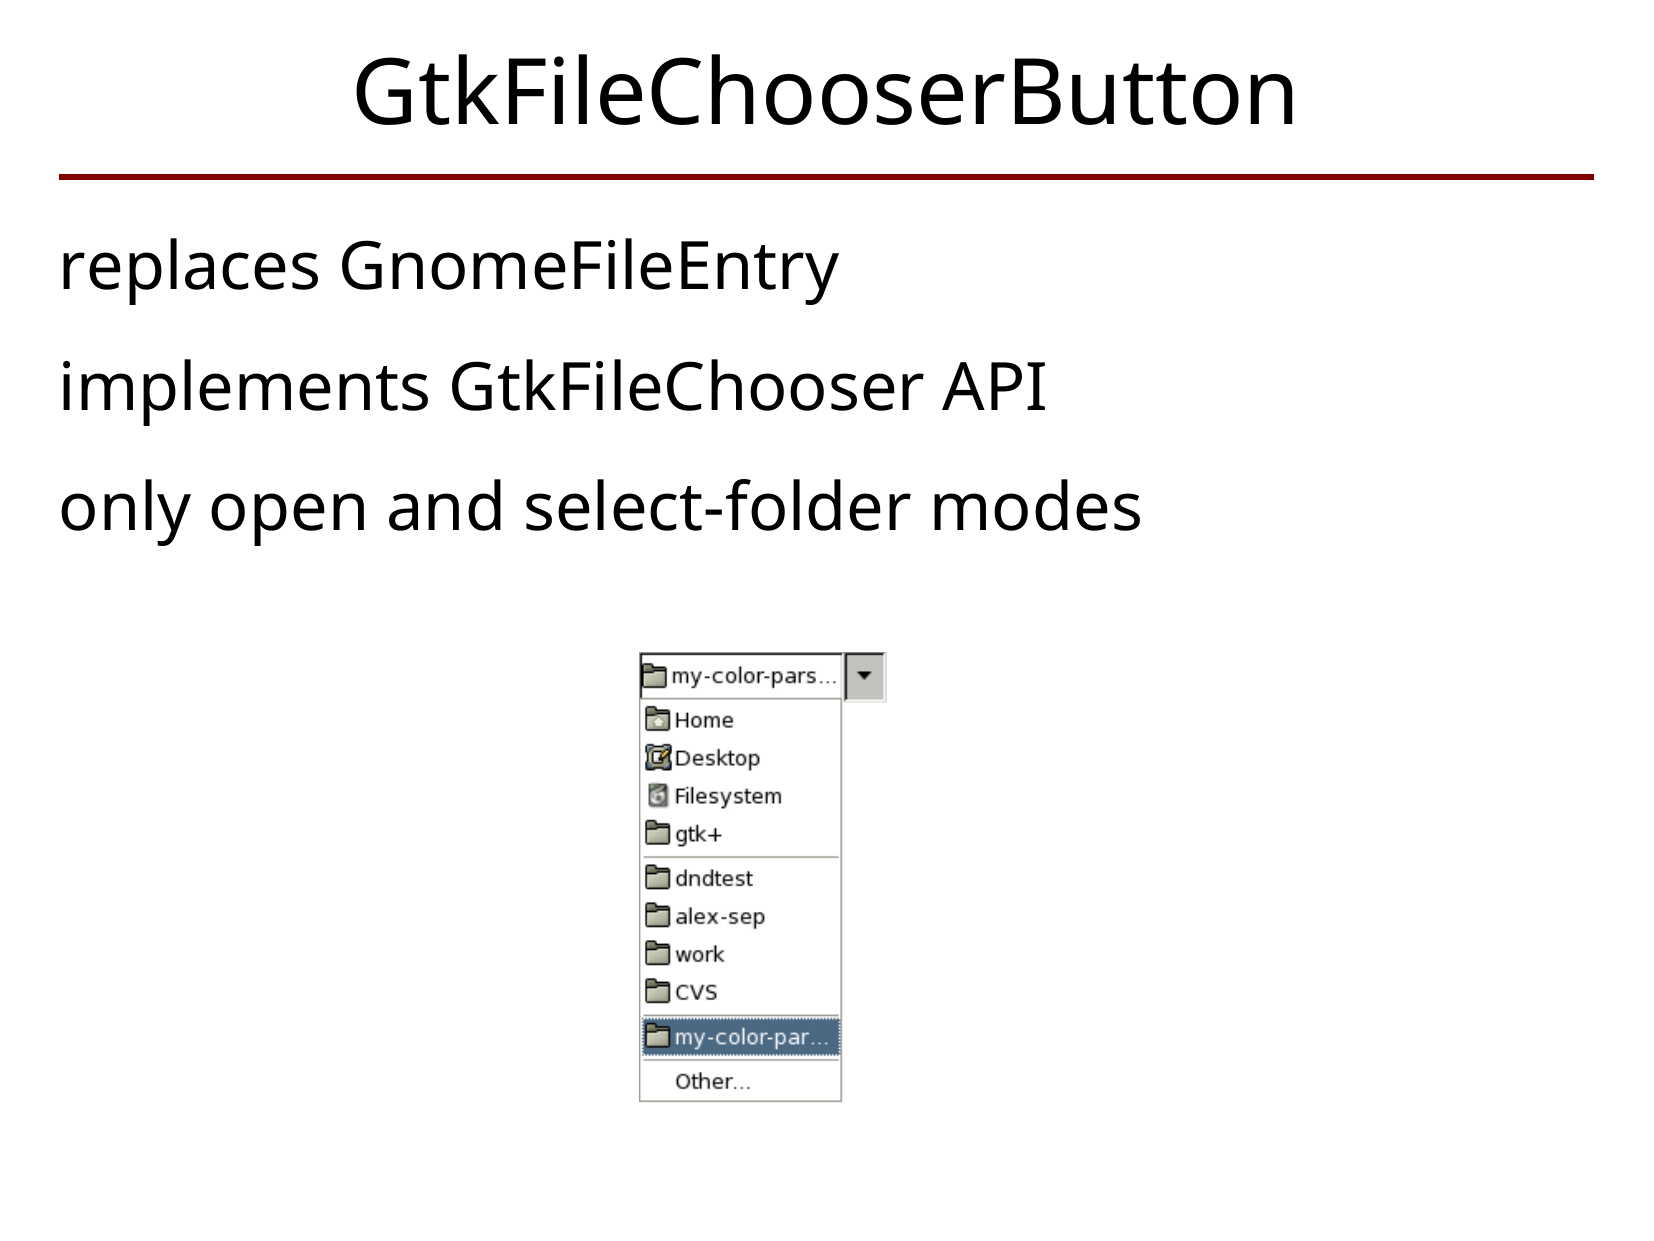

# GtkFileChooserButton
replaces GnomeFileEntry
implements GtkFileChooser API
only open and select-folder modes